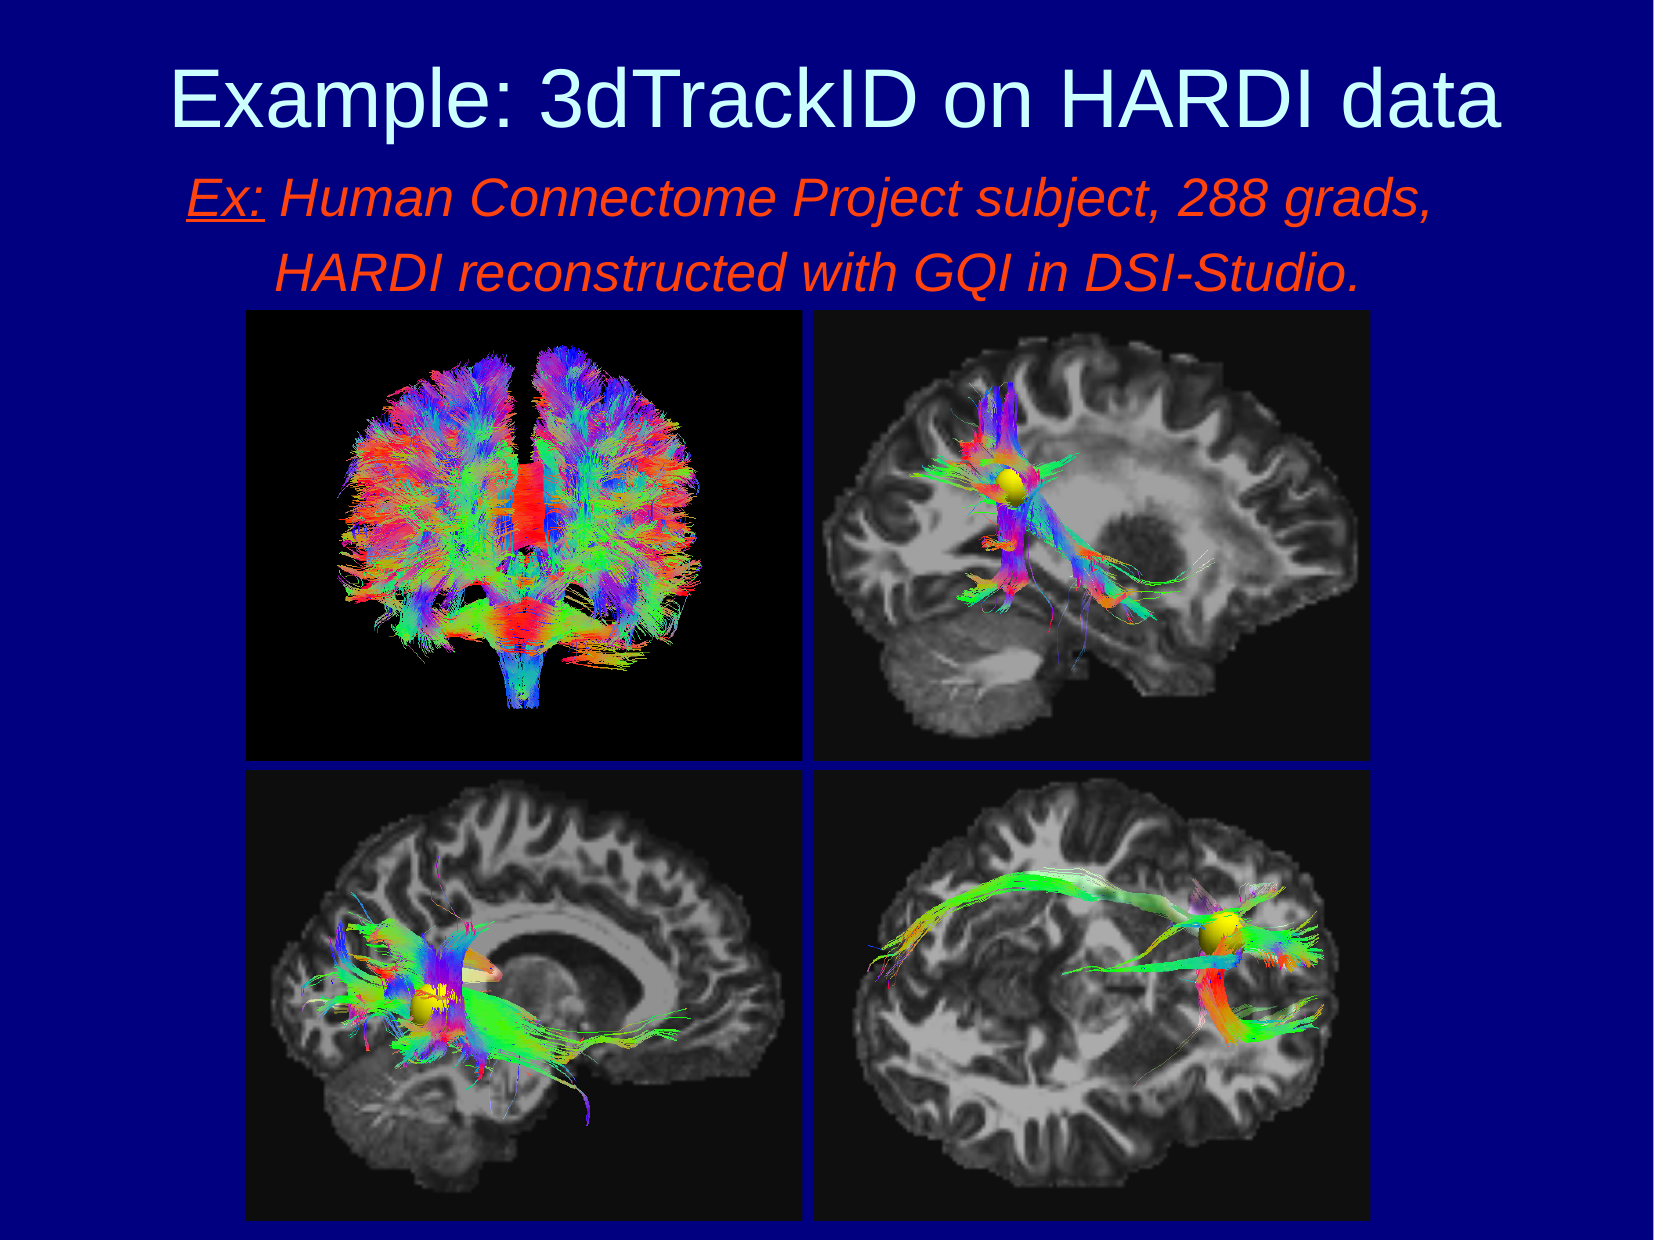

# Example: 3dTrackID on HARDI data
Ex: Human Connectome Project subject, 288 grads,
HARDI reconstructed with GQI in DSI-Studio.